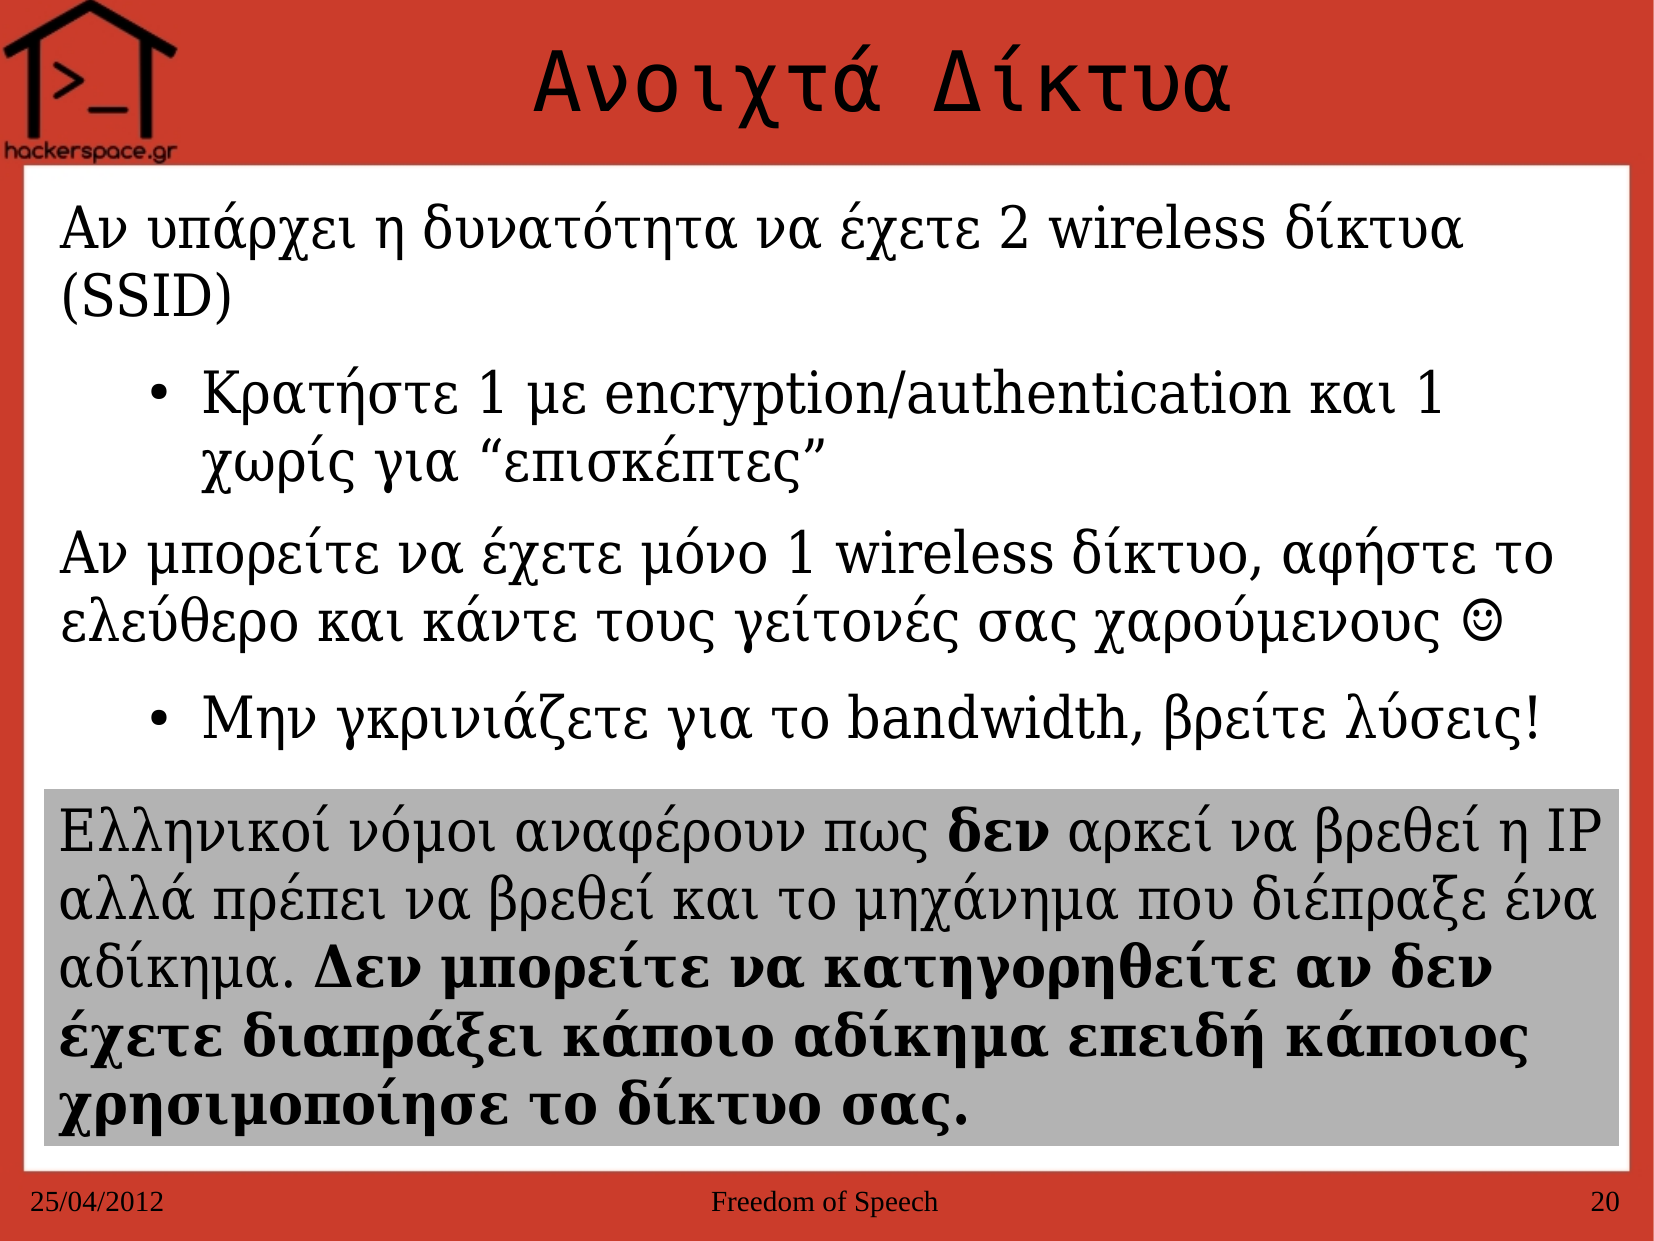

# Ανοιχτά Δίκτυα
Αν υπάρχει η δυνατότητα να έχετε 2 wireless δίκτυα (SSID)
Κρατήστε 1 με encryption/authentication και 1 χωρίς για “επισκέπτες”
Αν μπορείτε να έχετε μόνο 1 wireless δίκτυο, αφήστε το ελεύθερο και κάντε τους γείτονές σας χαρούμενους ☺
Μην γκρινιάζετε για το bandwidth, βρείτε λύσεις!
| Ελληνικοί νόμοι αναφέρουν πως δεν αρκεί να βρεθεί η IP αλλά πρέπει να βρεθεί και το μηχάνημα που διέπραξε ένα αδίκημα. Δεν μπορείτε να κατηγορηθείτε αν δεν έχετε διαπράξει κάποιο αδίκημα επειδή κάποιος χρησιμοποίησε το δίκτυο σας. |
| --- |
25/04/2012
Freedom of Speech
20